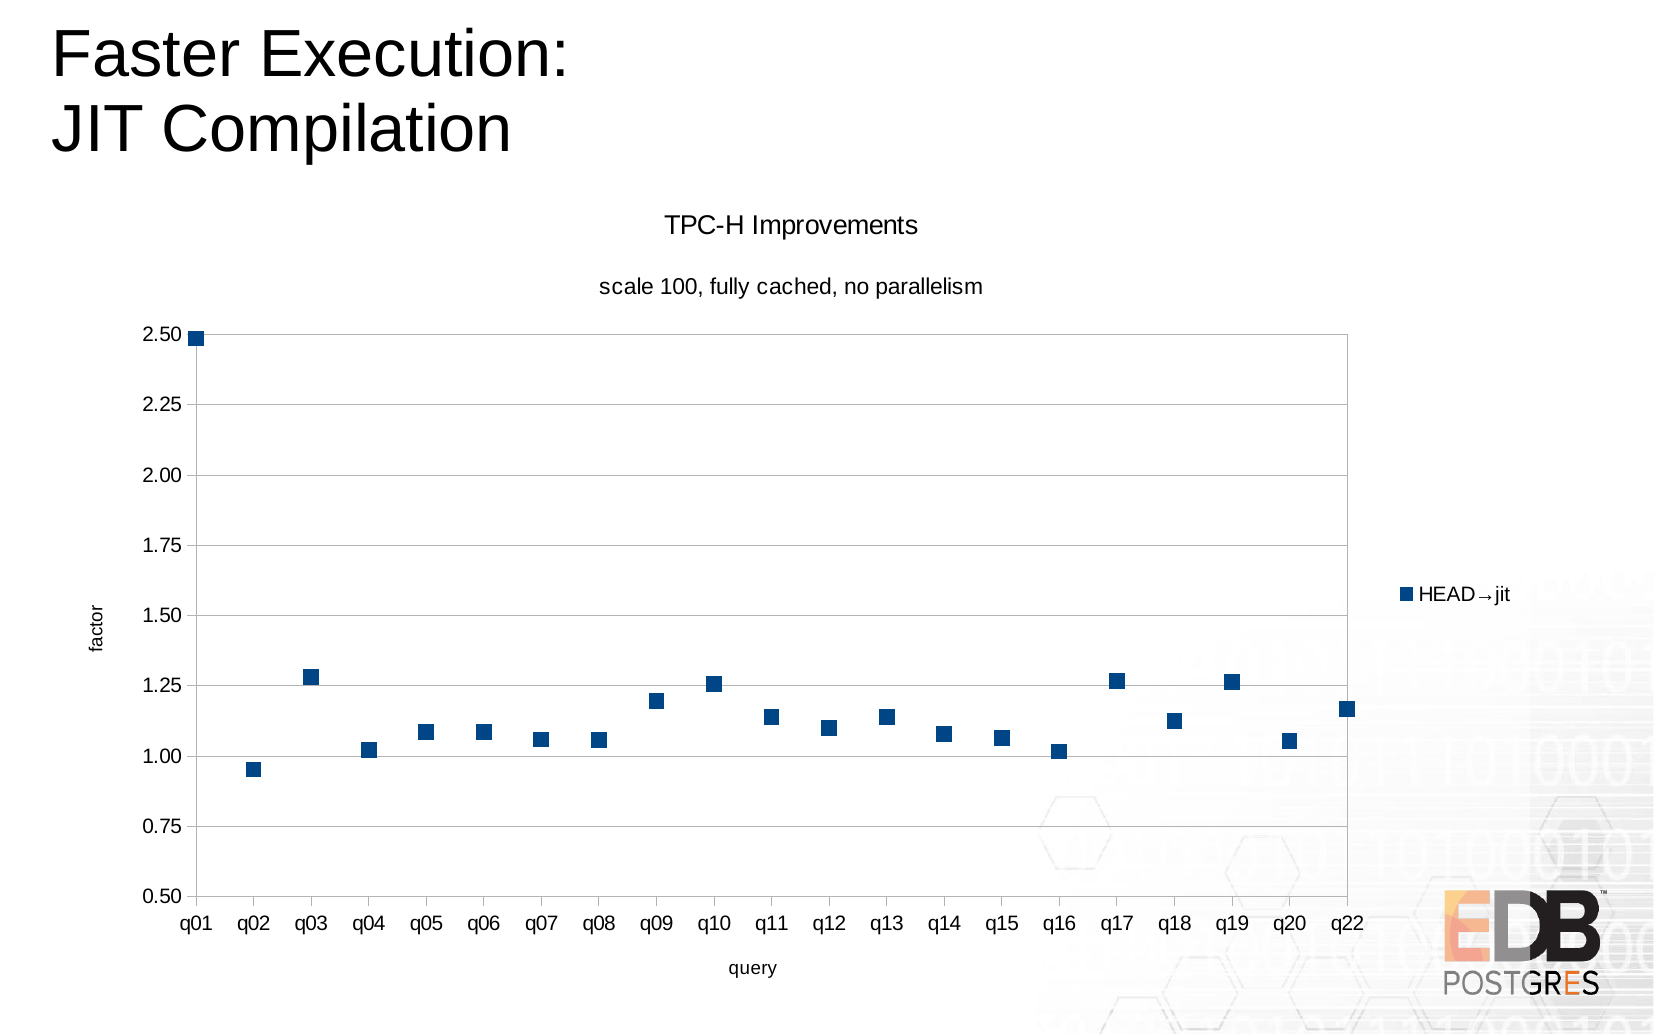

# Faster Execution: JIT Compilation
### Chart: TPC-H Improvements
scale 100, fully cached, no parallelism
| Category | HEAD→jit |
|---|---|
| q01 | 2.4855096628269 |
| q02 | 0.952122552720708 |
| q03 | 1.27999374065132 |
| q04 | 1.02295185718428 |
| q05 | 1.08609727500826 |
| q06 | 1.08508971336591 |
| q07 | 1.05893769681429 |
| q08 | 1.0566751716664 |
| q09 | 1.19484611372155 |
| q10 | 1.25656095165436 |
| q11 | 1.13882806006686 |
| q12 | 1.09957019489234 |
| q13 | 1.13847031327294 |
| q14 | 1.07854134517695 |
| q15 | 1.06478078679928 |
| q16 | 1.01663830450075 |
| q17 | 1.26584009946983 |
| q18 | 1.12481370138941 |
| q19 | 1.26422981962251 |
| q20 | 1.05235305338947 |
| q22 | 1.16662746712606 |